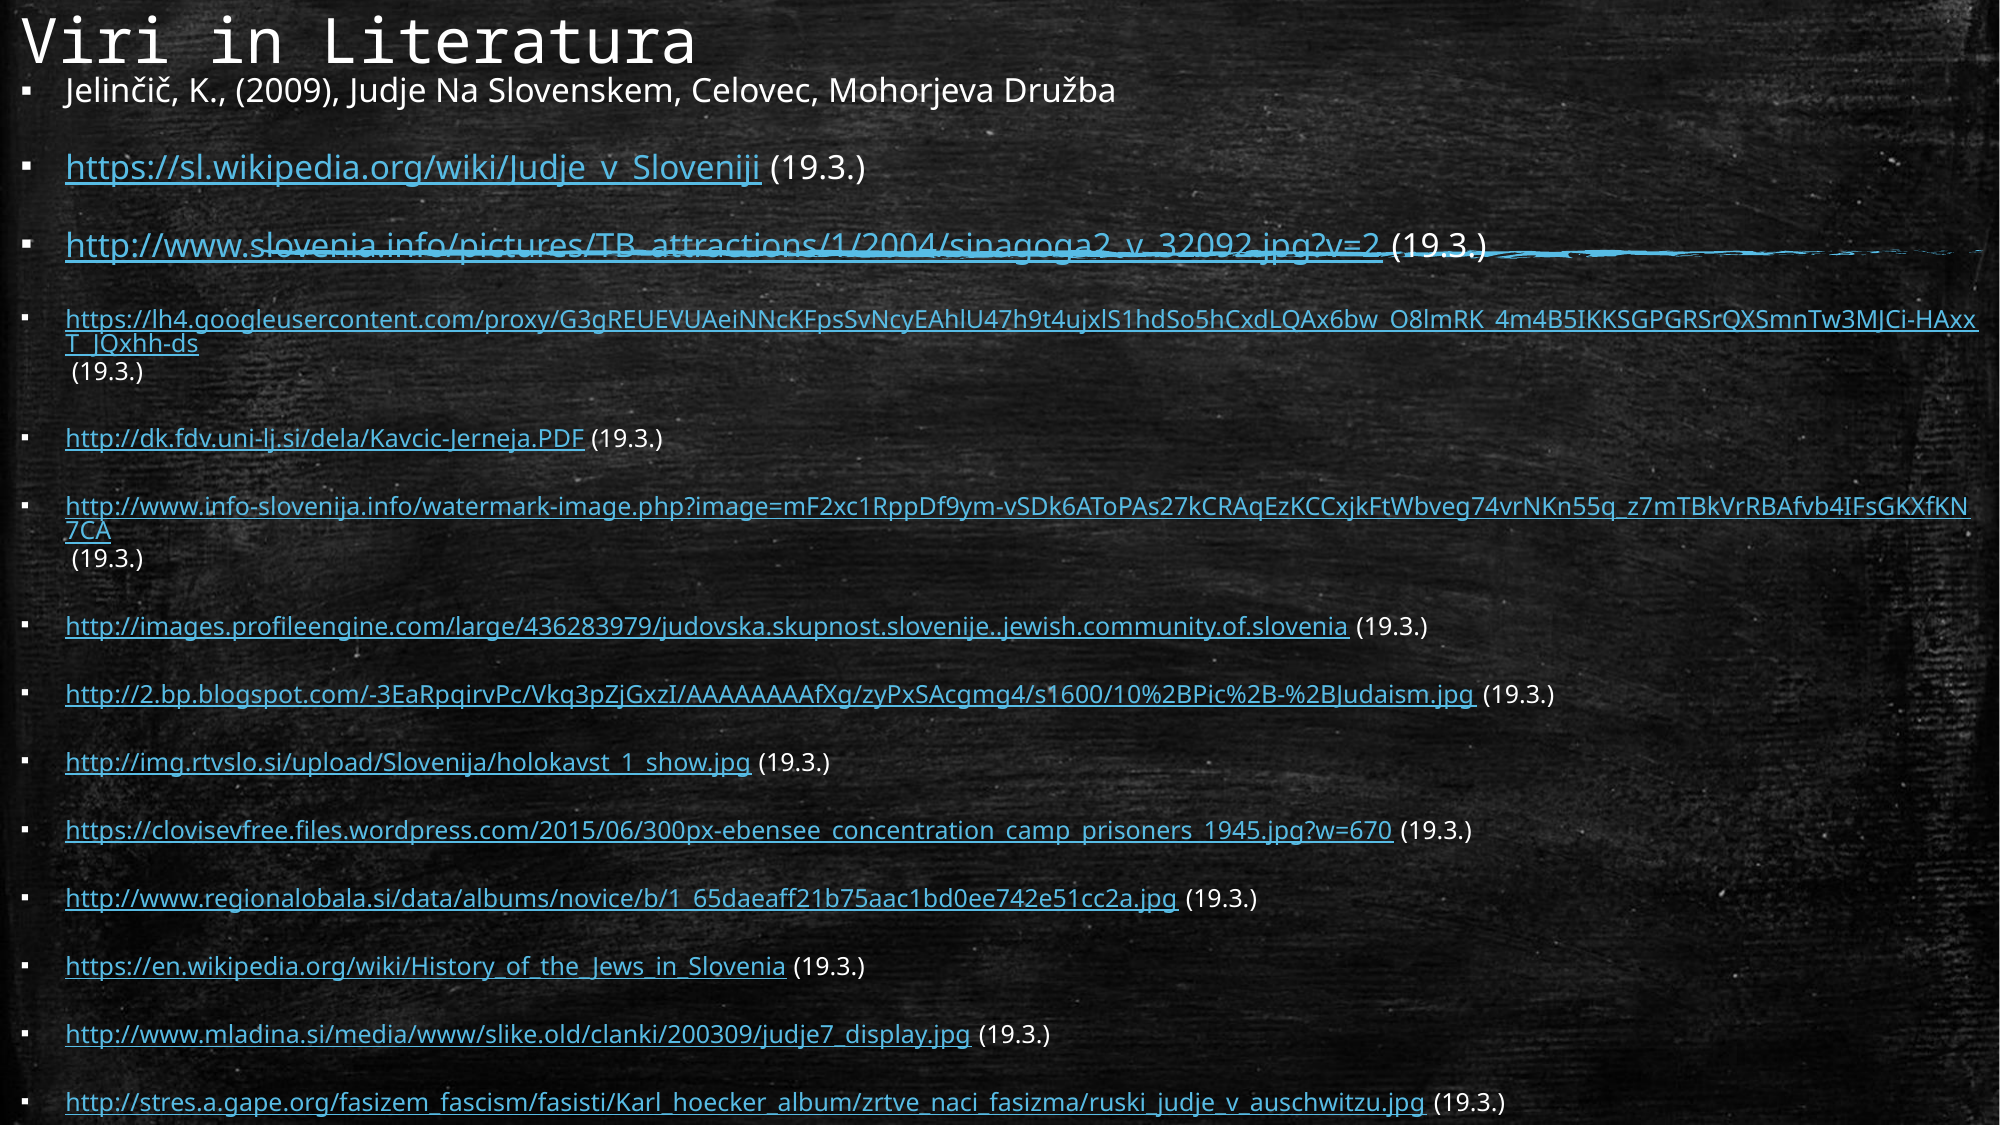

# Viri in Literatura
Jelinčič, K., (2009), Judje Na Slovenskem, Celovec, Mohorjeva Družba
https://sl.wikipedia.org/wiki/Judje_v_Sloveniji (19.3.)
http://www.slovenia.info/pictures/TB_attractions/1/2004/sinagoga2_v_32092.jpg?v=2 (19.3.)
https://lh4.googleusercontent.com/proxy/G3gREUEVUAeiNNcKFpsSvNcyEAhlU47h9t4ujxlS1hdSo5hCxdLQAx6bw_O8lmRK_4m4B5IKKSGPGRSrQXSmnTw3MJCi-HAxxT_JQxhh-ds (19.3.)
http://dk.fdv.uni-lj.si/dela/Kavcic-Jerneja.PDF (19.3.)
http://www.info-slovenija.info/watermark-image.php?image=mF2xc1RppDf9ym-vSDk6AToPAs27kCRAqEzKCCxjkFtWbveg74vrNKn55q_z7mTBkVrRBAfvb4IFsGKXfKN7CA (19.3.)
http://images.profileengine.com/large/436283979/judovska.skupnost.slovenije..jewish.community.of.slovenia (19.3.)
http://2.bp.blogspot.com/-3EaRpqirvPc/Vkq3pZjGxzI/AAAAAAAAfXg/zyPxSAcgmg4/s1600/10%2BPic%2B-%2BJudaism.jpg (19.3.)
http://img.rtvslo.si/upload/Slovenija/holokavst_1_show.jpg (19.3.)
https://clovisevfree.files.wordpress.com/2015/06/300px-ebensee_concentration_camp_prisoners_1945.jpg?w=670 (19.3.)
http://www.regionalobala.si/data/albums/novice/b/1_65daeaff21b75aac1bd0ee742e51cc2a.jpg (19.3.)
https://en.wikipedia.org/wiki/History_of_the_Jews_in_Slovenia (19.3.)
http://www.mladina.si/media/www/slike.old/clanki/200309/judje7_display.jpg (19.3.)
http://stres.a.gape.org/fasizem_fascism/fasisti/Karl_hoecker_album/zrtve_naci_fasizma/ruski_judje_v_auschwitzu.jpg (19.3.)